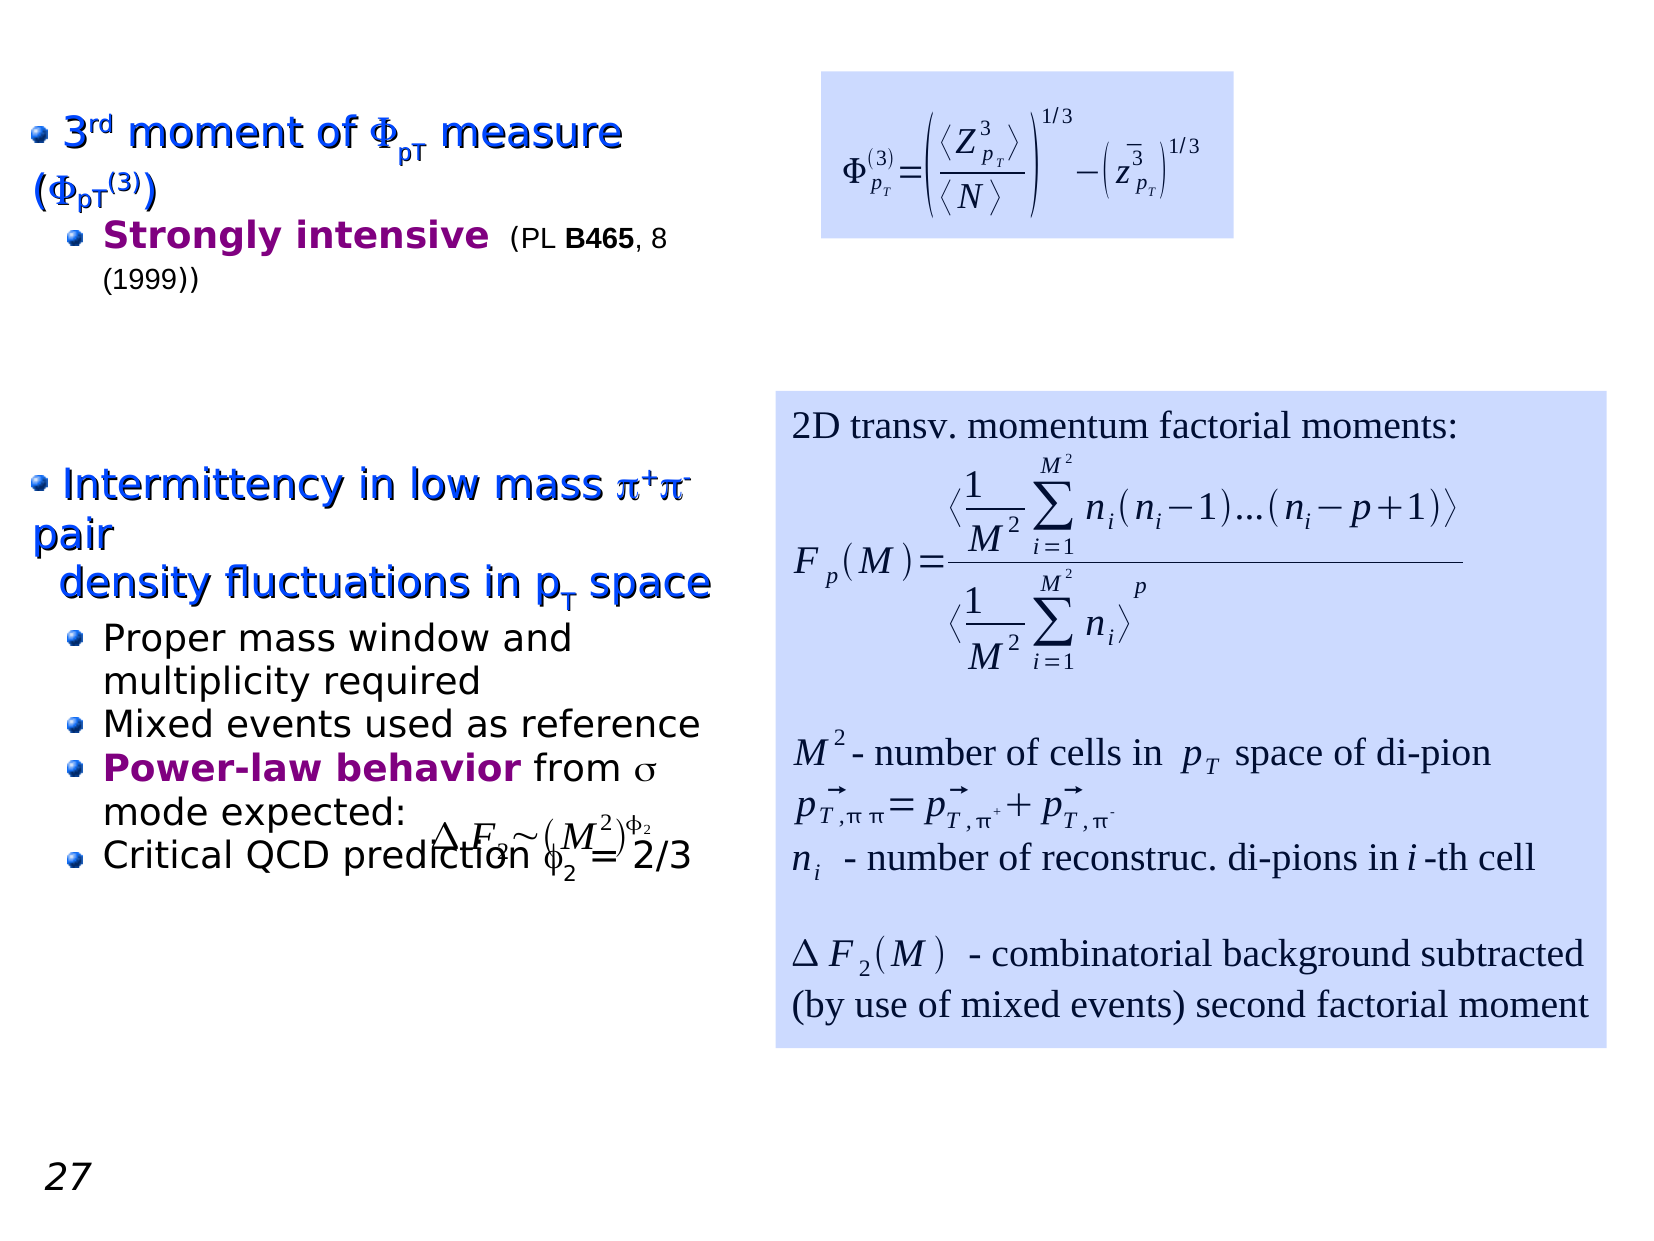

3rd moment of pT measure (pT(3))
Strongly intensive (PL B465, 8 (1999))
 Intermittency in low mass p+p- pair
 density fluctuations in pT space
Proper mass window and multiplicity required
Mixed events used as reference
Power-law behavior from s mode expected:
Critical QCD prediction f2 = 2/3
#